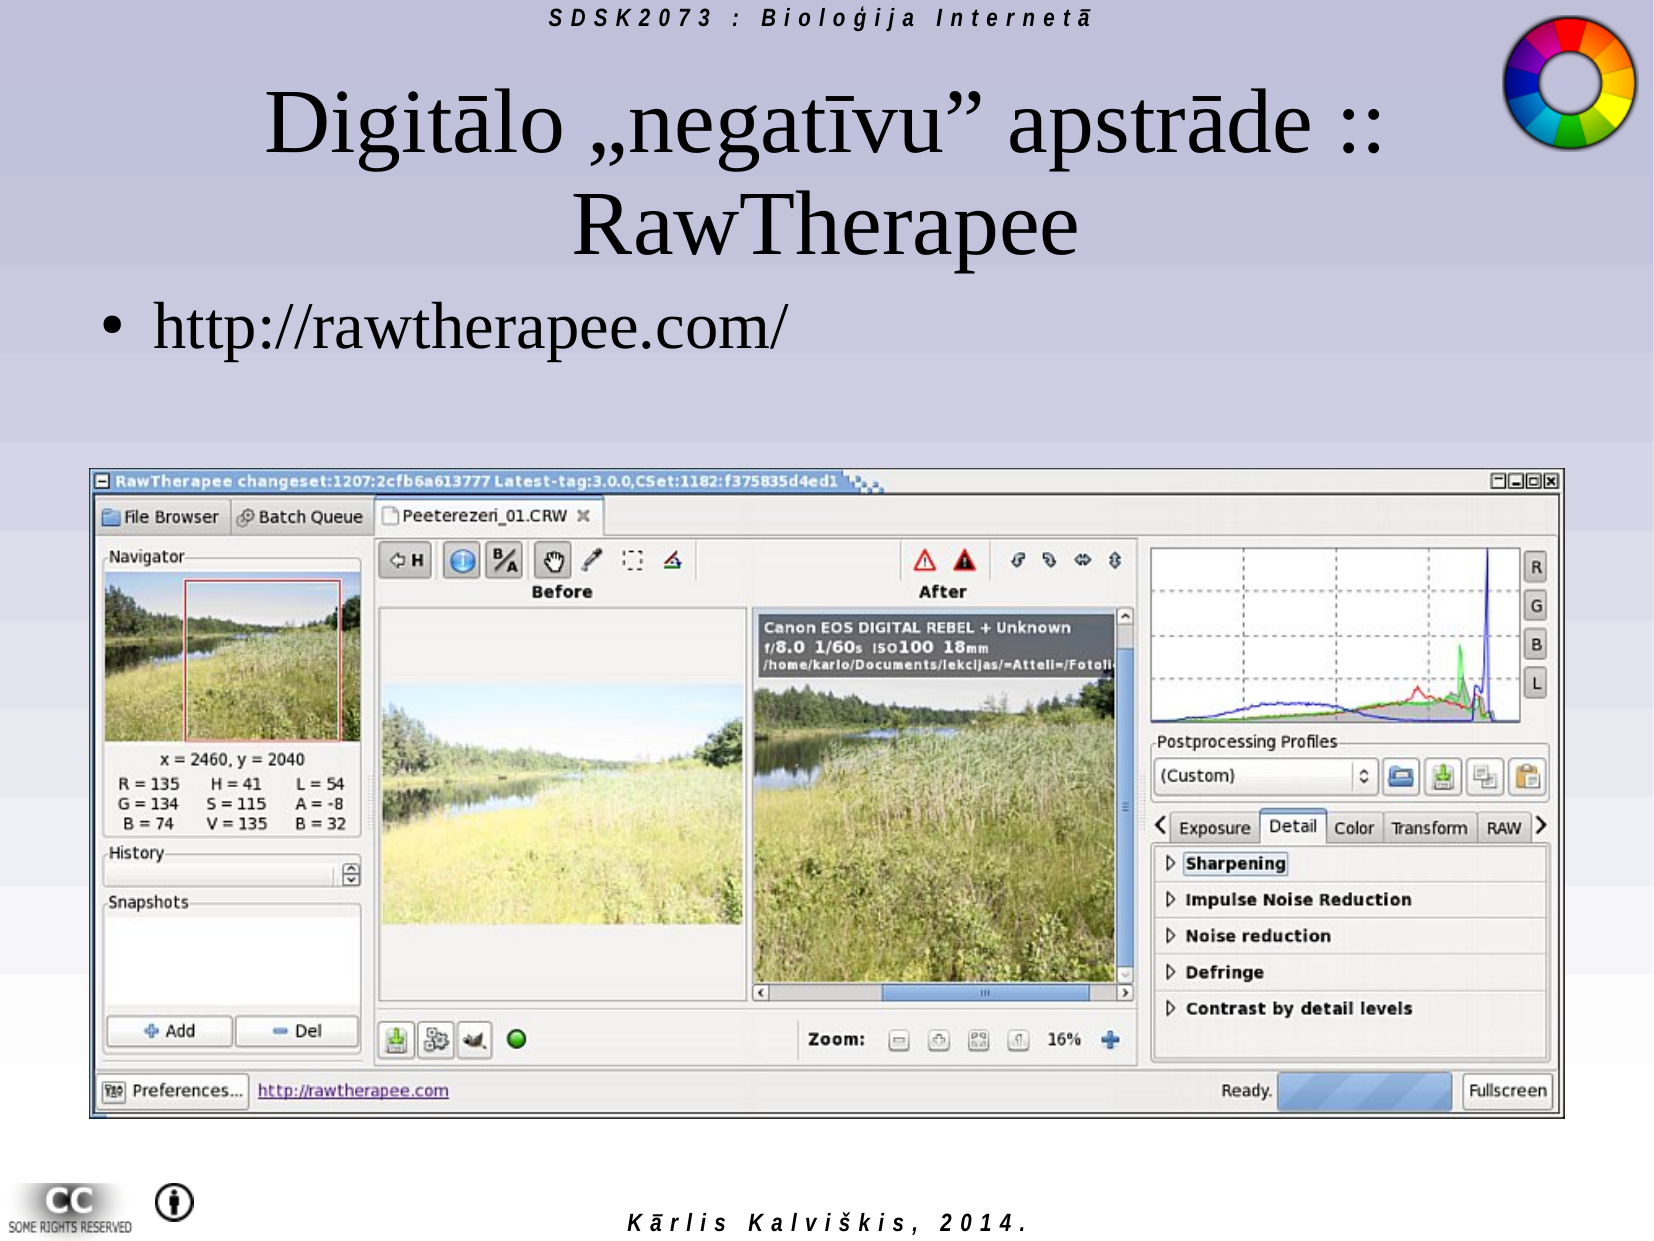

# Digitālo „negatīvu” apstrāde :: RawTherapee
http://rawtherapee.com/